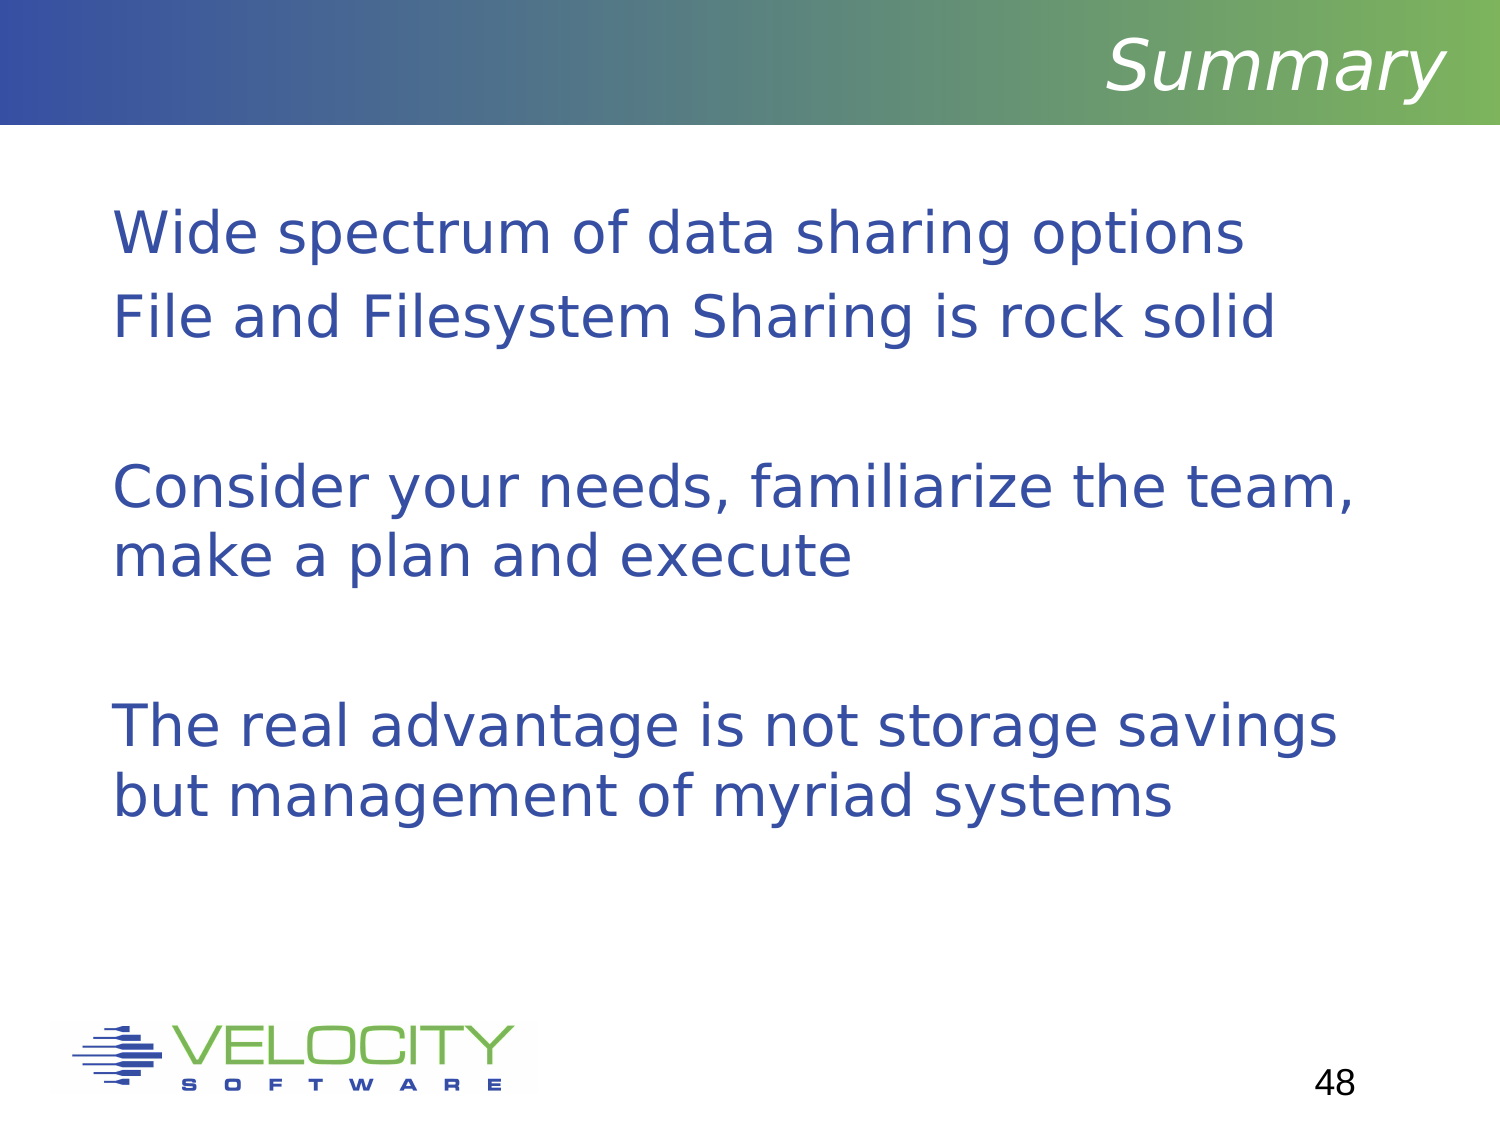

# Summary
Wide spectrum of data sharing options
File and Filesystem Sharing is rock solid
Consider your needs, familiarize the team, make a plan and execute
The real advantage is not storage savings but management of myriad systems
48